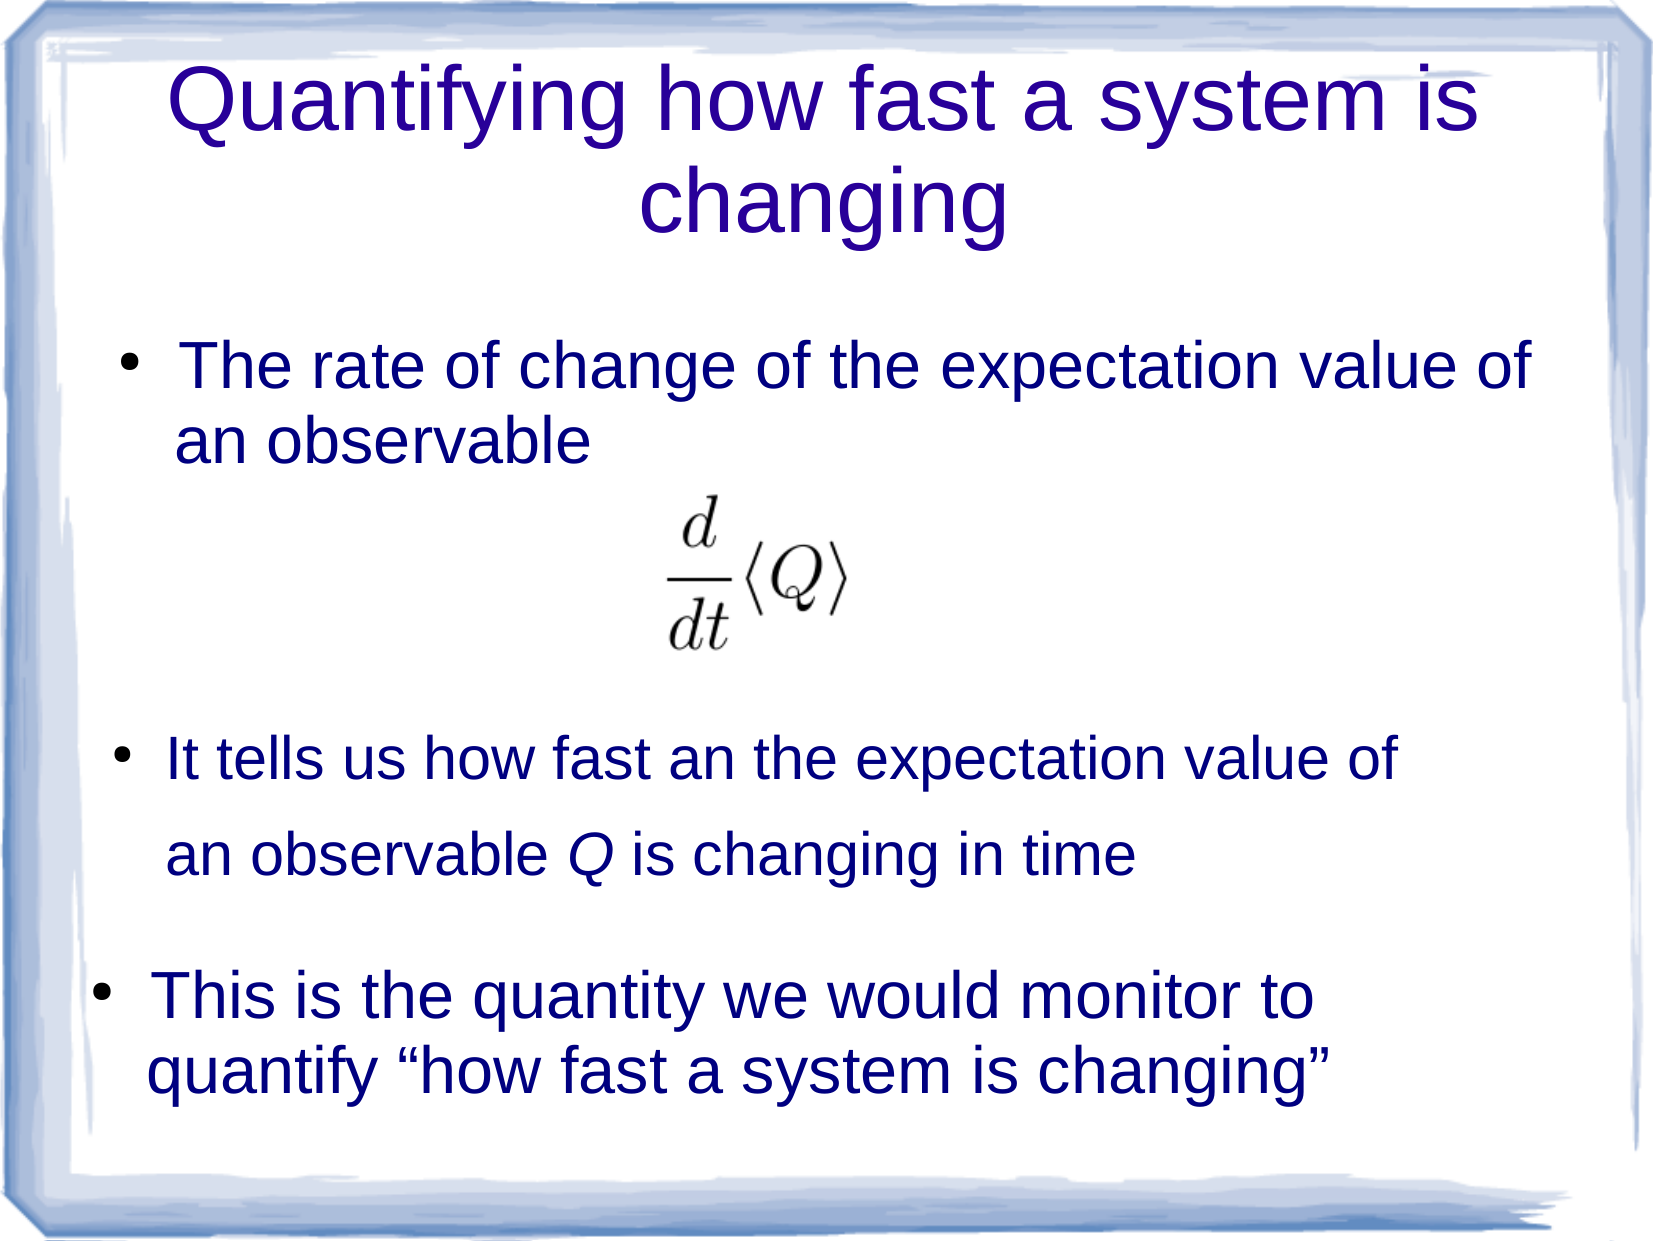

# Quantifying how fast a system is changing
 The rate of change of the expectation value of an observable
 It tells us how fast an the expectation value of
 an observable Q is changing in time
 This is the quantity we would monitor to quantify “how fast a system is changing”